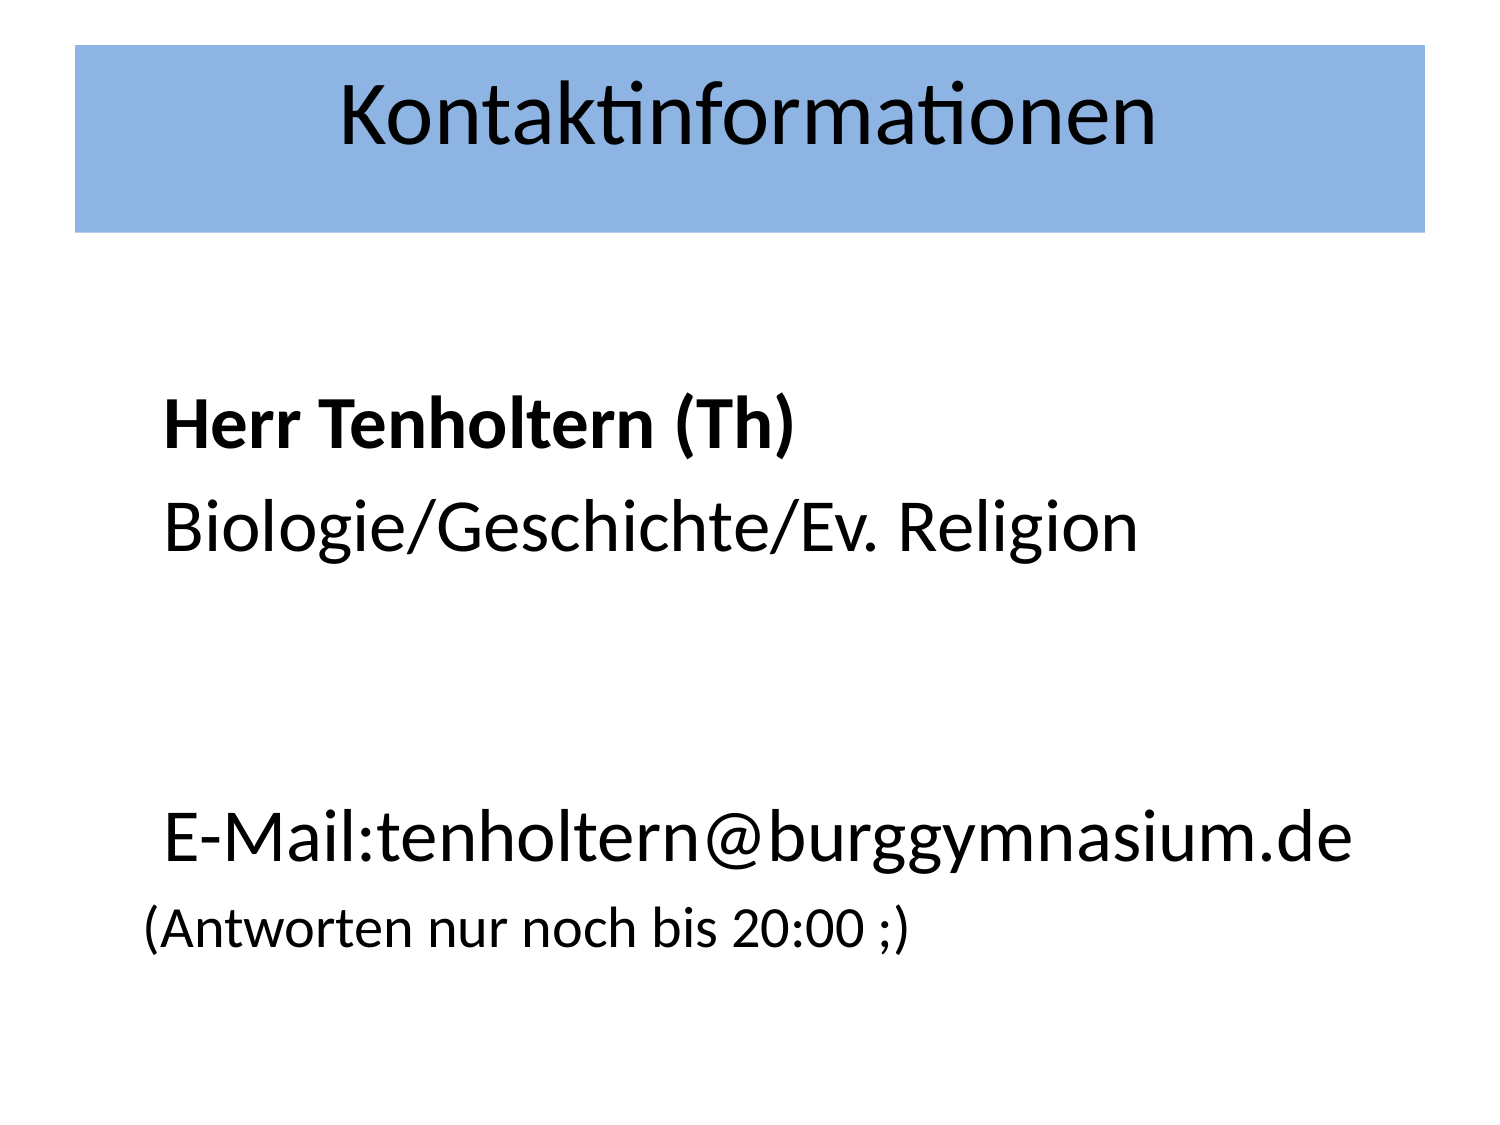

# Kontaktinformationen
	Herr Tenholtern (Th)
	Biologie/Geschichte/Ev. Religion
	E-Mail:tenholtern@burggymnasium.de
 (Antworten nur noch bis 20:00 ;)